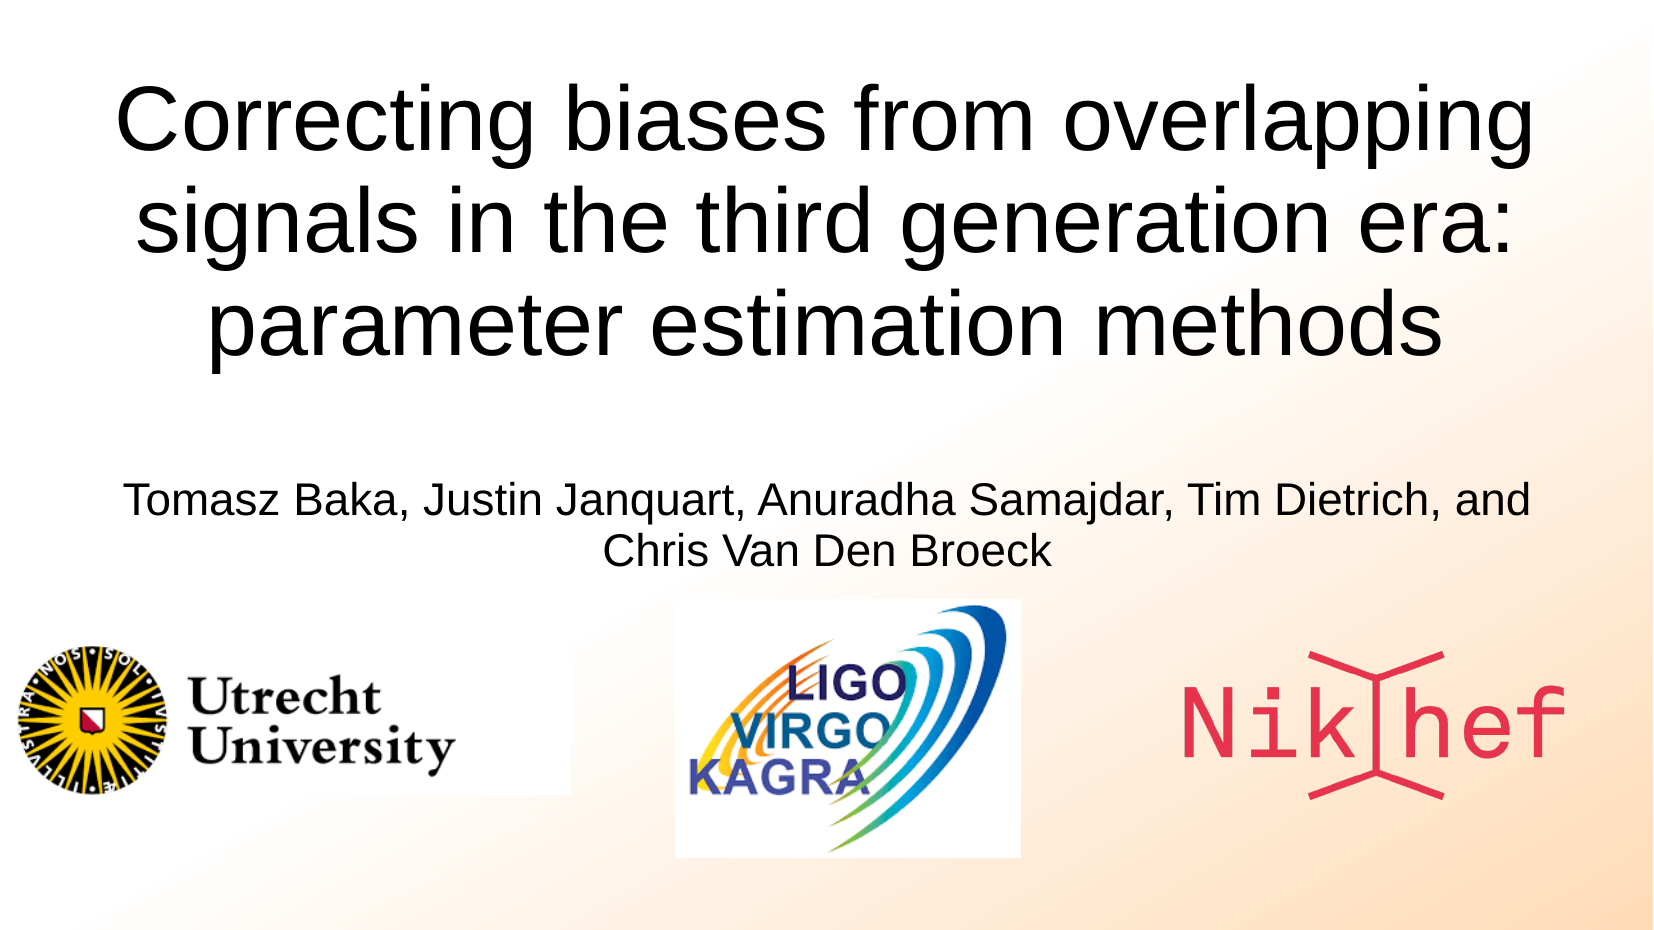

Correcting biases from overlapping signals in the third generation era: parameter estimation methods
# Tomasz Baka, Justin Janquart, Anuradha Samajdar, Tim Dietrich, and Chris Van Den Broeck